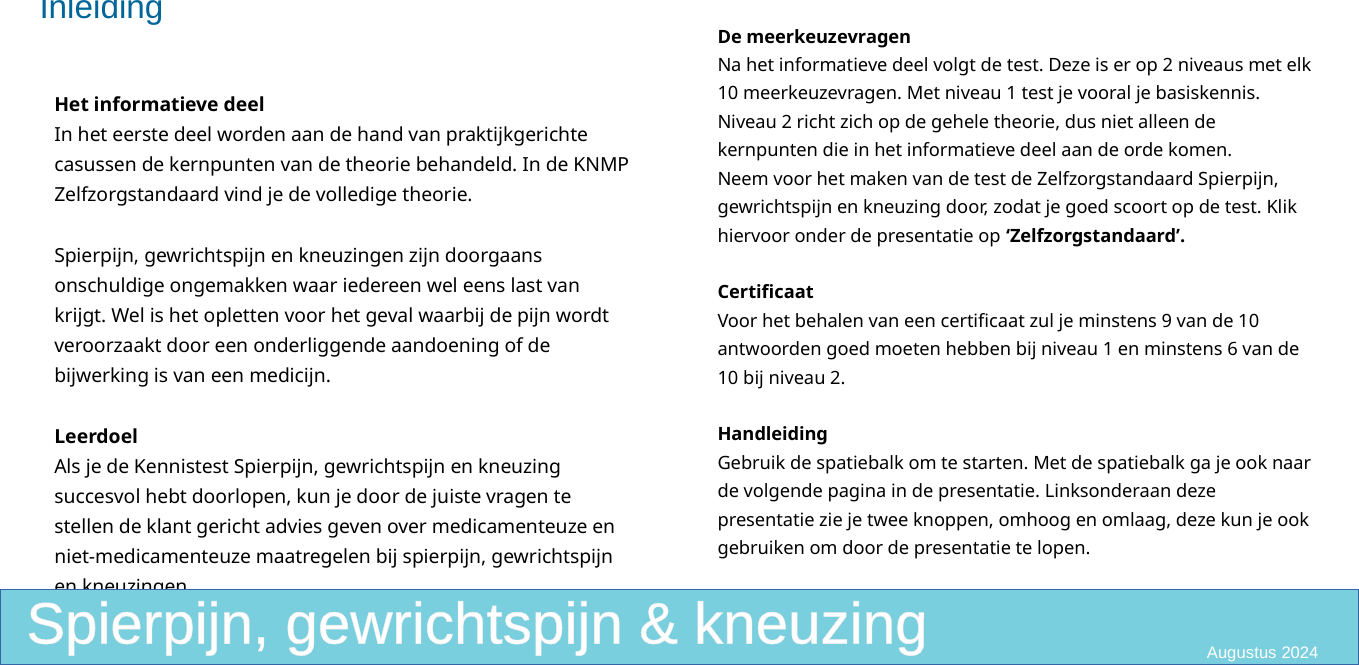

Inleiding
De meerkeuzevragen
Na het informatieve deel volgt de test. Deze is er op 2 niveaus met elk 10 meerkeuzevragen. Met niveau 1 test je vooral je basiskennis. Niveau 2 richt zich op de gehele theorie, dus niet alleen de kernpunten die in het informatieve deel aan de orde komen.
Neem voor het maken van de test de Zelfzorgstandaard Spierpijn, gewrichtspijn en kneuzing door, zodat je goed scoort op de test. Klik hiervoor onder de presentatie op ‘Zelfzorgstandaard’.
Certificaat
Voor het behalen van een certificaat zul je minstens 9 van de 10 antwoorden goed moeten hebben bij niveau 1 en minstens 6 van de 10 bij niveau 2.
Handleiding
Gebruik de spatiebalk om te starten. Met de spatiebalk ga je ook naar de volgende pagina in de presentatie. Linksonderaan deze presentatie zie je twee knoppen, omhoog en omlaag, deze kun je ook gebruiken om door de presentatie te lopen.
Het informatieve deel
In het eerste deel worden aan de hand van praktijkgerichte casussen de kernpunten van de theorie behandeld. In de KNMP Zelfzorgstandaard vind je de volledige theorie.
Spierpijn, gewrichtspijn en kneuzingen zijn doorgaans onschuldige ongemakken waar iedereen wel eens last van krijgt. Wel is het opletten voor het geval waarbij de pijn wordt veroorzaakt door een onderliggende aandoening of de bijwerking is van een medicijn.
Leerdoel
Als je de Kennistest Spierpijn, gewrichtspijn en kneuzing succesvol hebt doorlopen, kun je door de juiste vragen te stellen de klant gericht advies geven over medicamenteuze en niet-medicamenteuze maatregelen bij spierpijn, gewrichtspijn en kneuzingen.
# Spierpijn, gewrichtspijn & kneuzing
 Augustus 2024